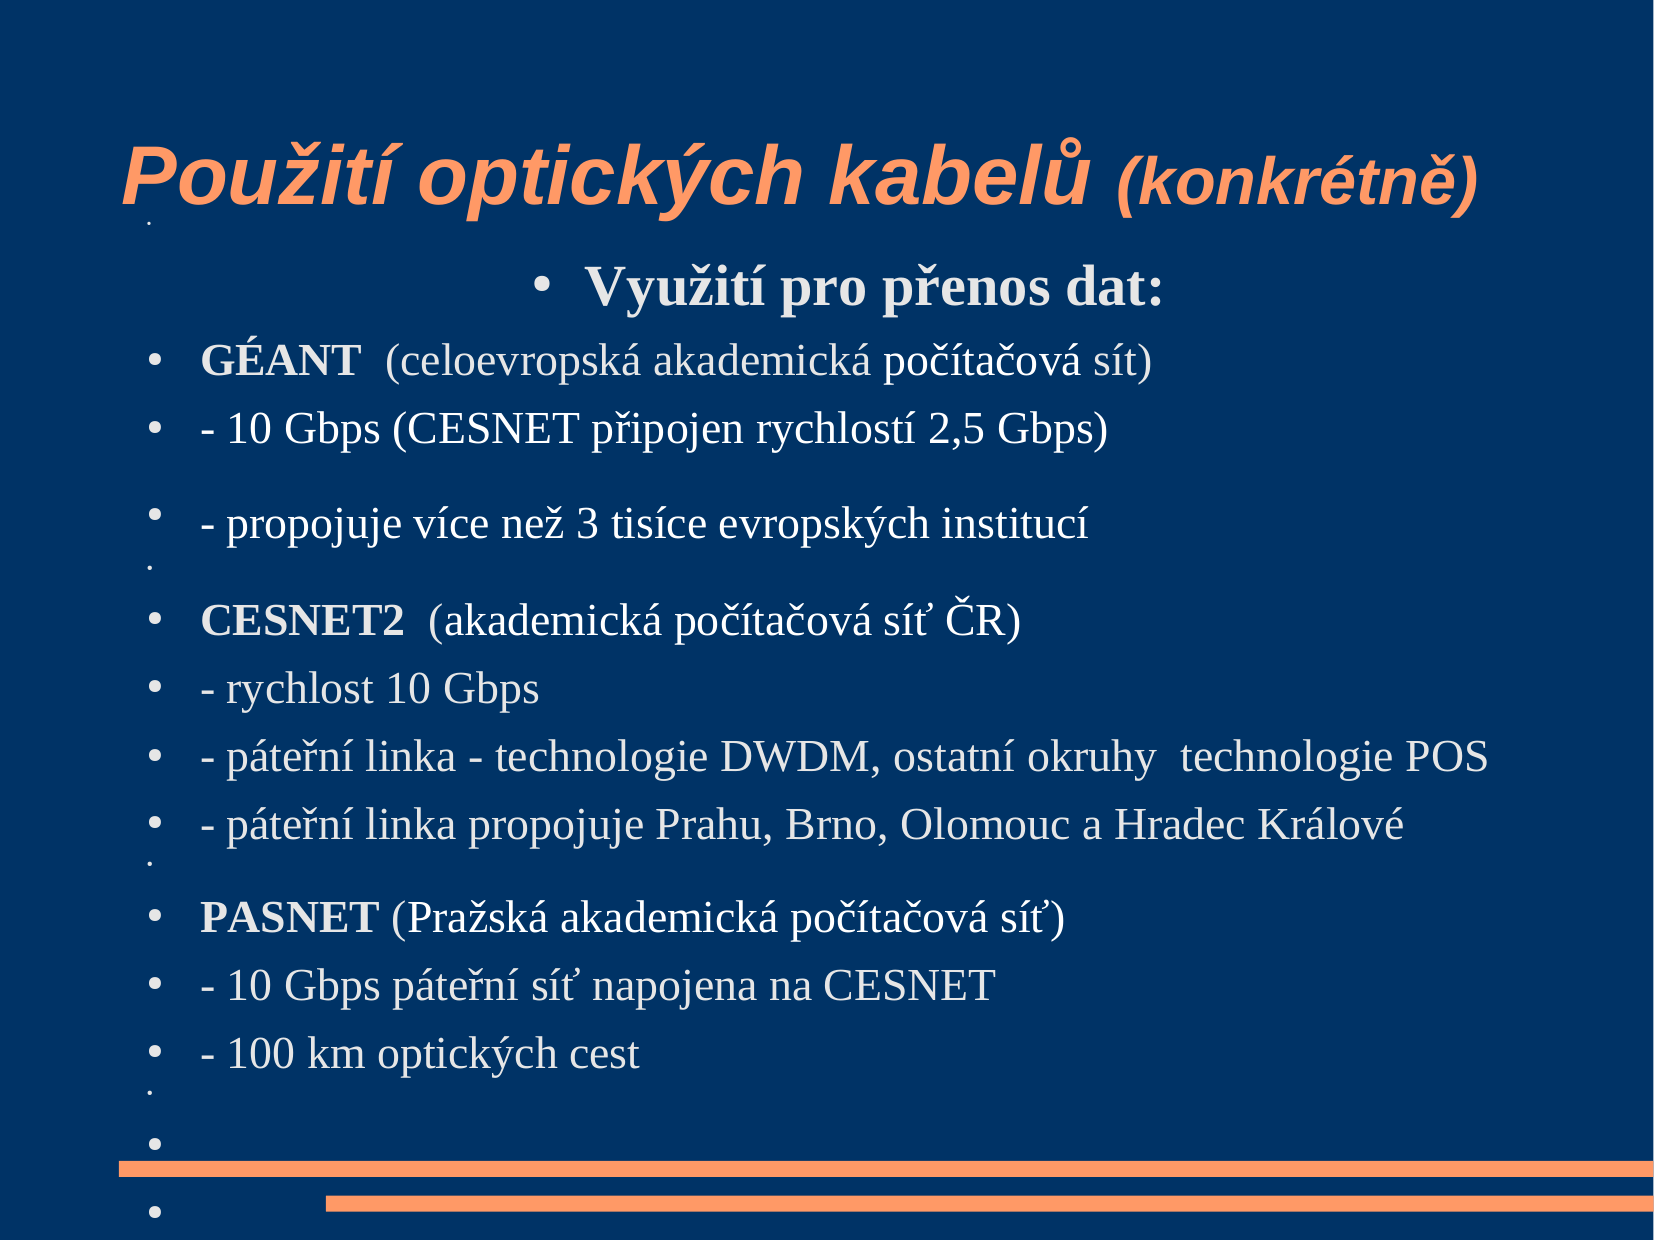

# Použití optických kabelů (konkrétně)
Využití pro přenos dat:
GÉANT (celoevropská akademická počítačová sít)
- 10 Gbps (CESNET připojen rychlostí 2,5 Gbps)
- propojuje více než 3 tisíce evropských institucí
CESNET2 (akademická počítačová síť ČR)
- rychlost 10 Gbps
- páteřní linka - technologie DWDM, ostatní okruhy technologie POS
- páteřní linka propojuje Prahu, Brno, Olomouc a Hradec Králové
PASNET (Pražská akademická počítačová síť)
- 10 Gbps páteřní síť napojena na CESNET
- 100 km optických cest